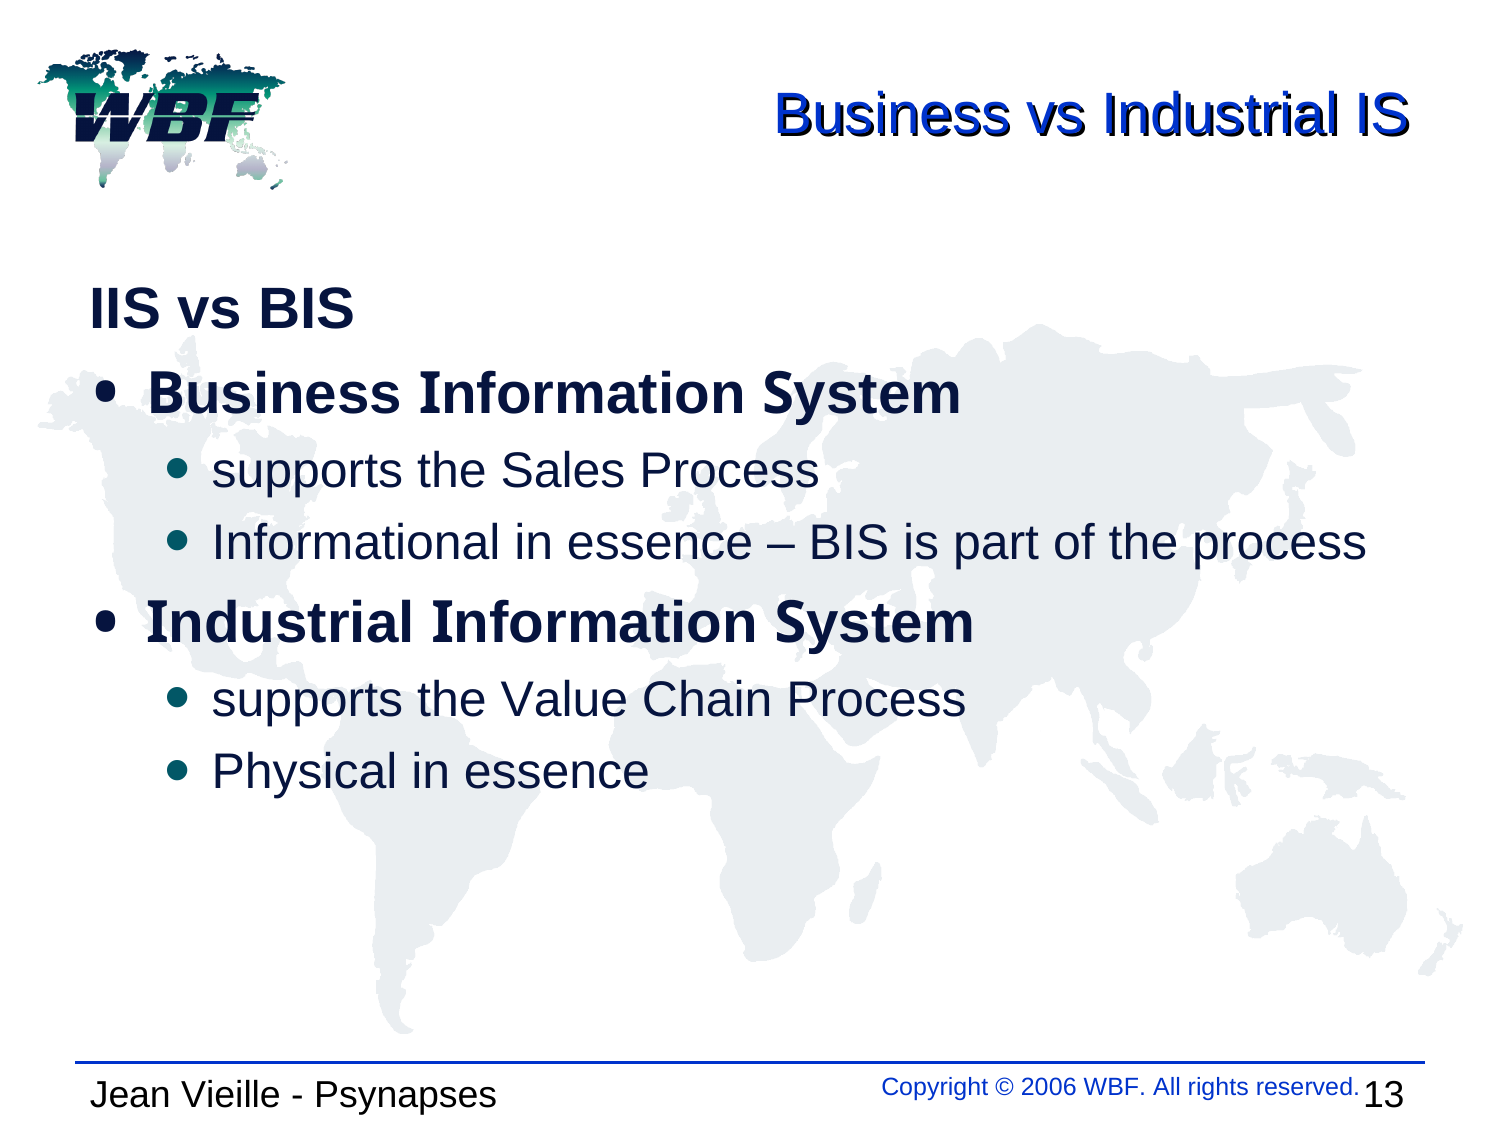

# Business vs Industrial IS
IIS vs BIS
Business Information System
supports the Sales Process
Informational in essence – BIS is part of the process
Industrial Information System
supports the Value Chain Process
Physical in essence
Jean Vieille - Psynapses
13